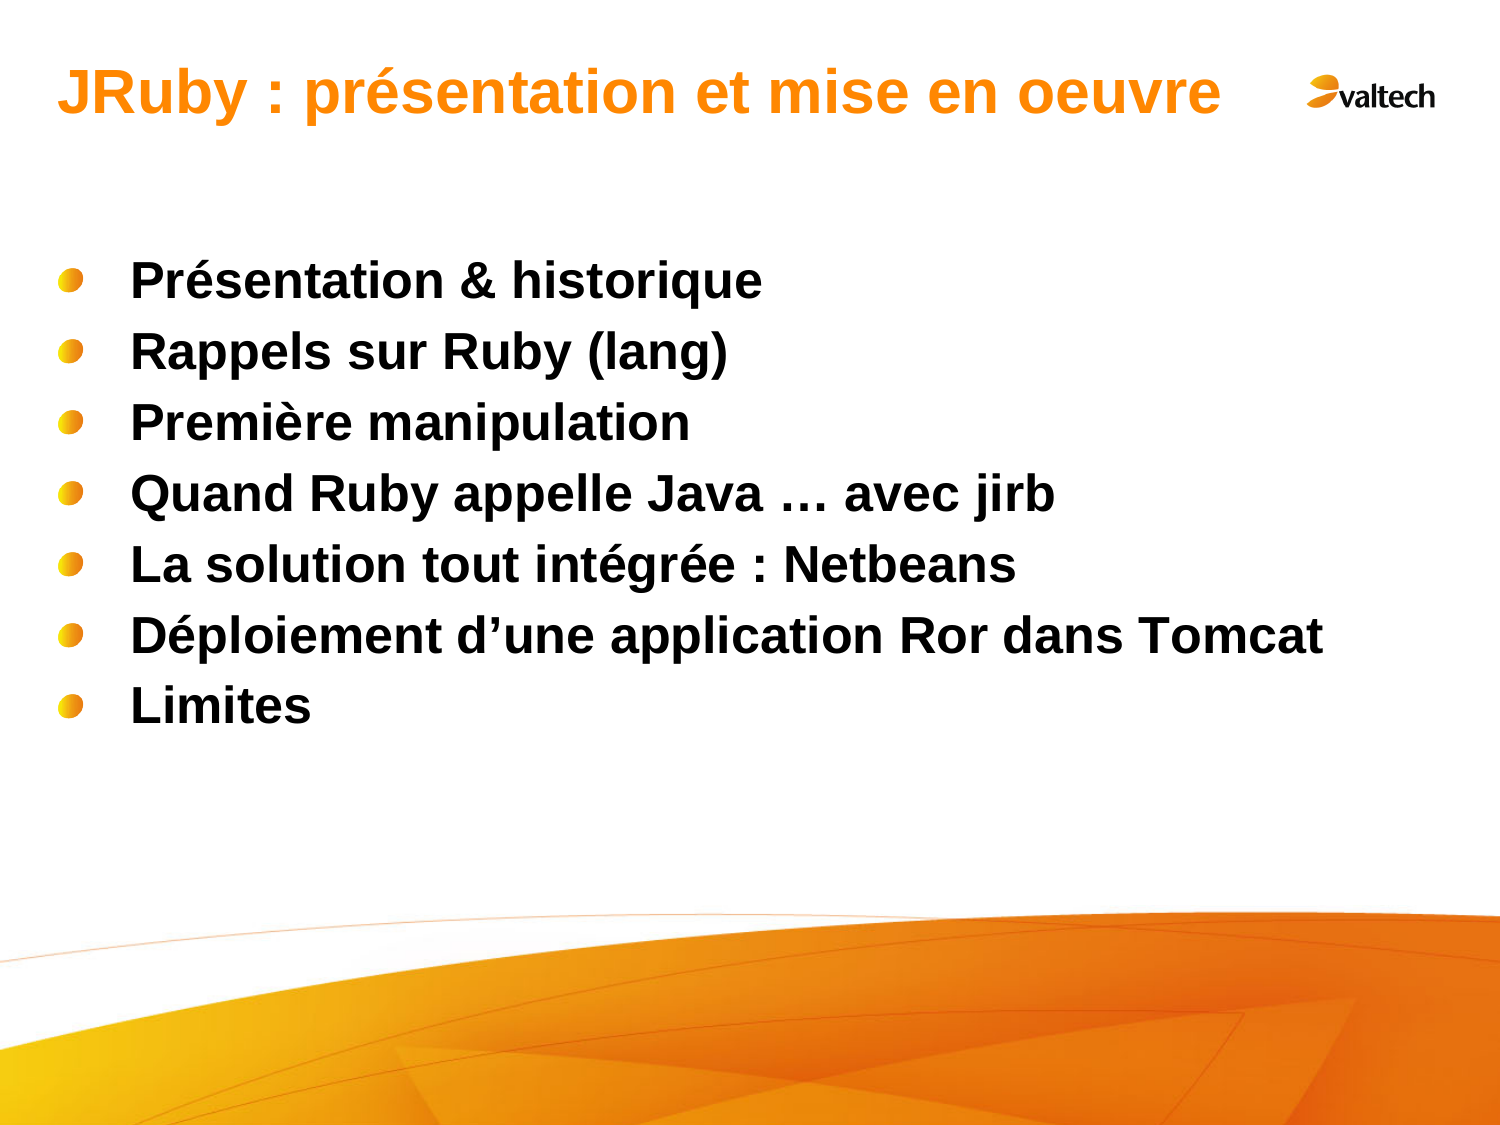

# JRuby : présentation et mise en oeuvre
Présentation & historique
Rappels sur Ruby (lang)
Première manipulation
Quand Ruby appelle Java … avec jirb
La solution tout intégrée : Netbeans
Déploiement d’une application Ror dans Tomcat
Limites
Cours du soir JRuby, 28 Octobre 2008